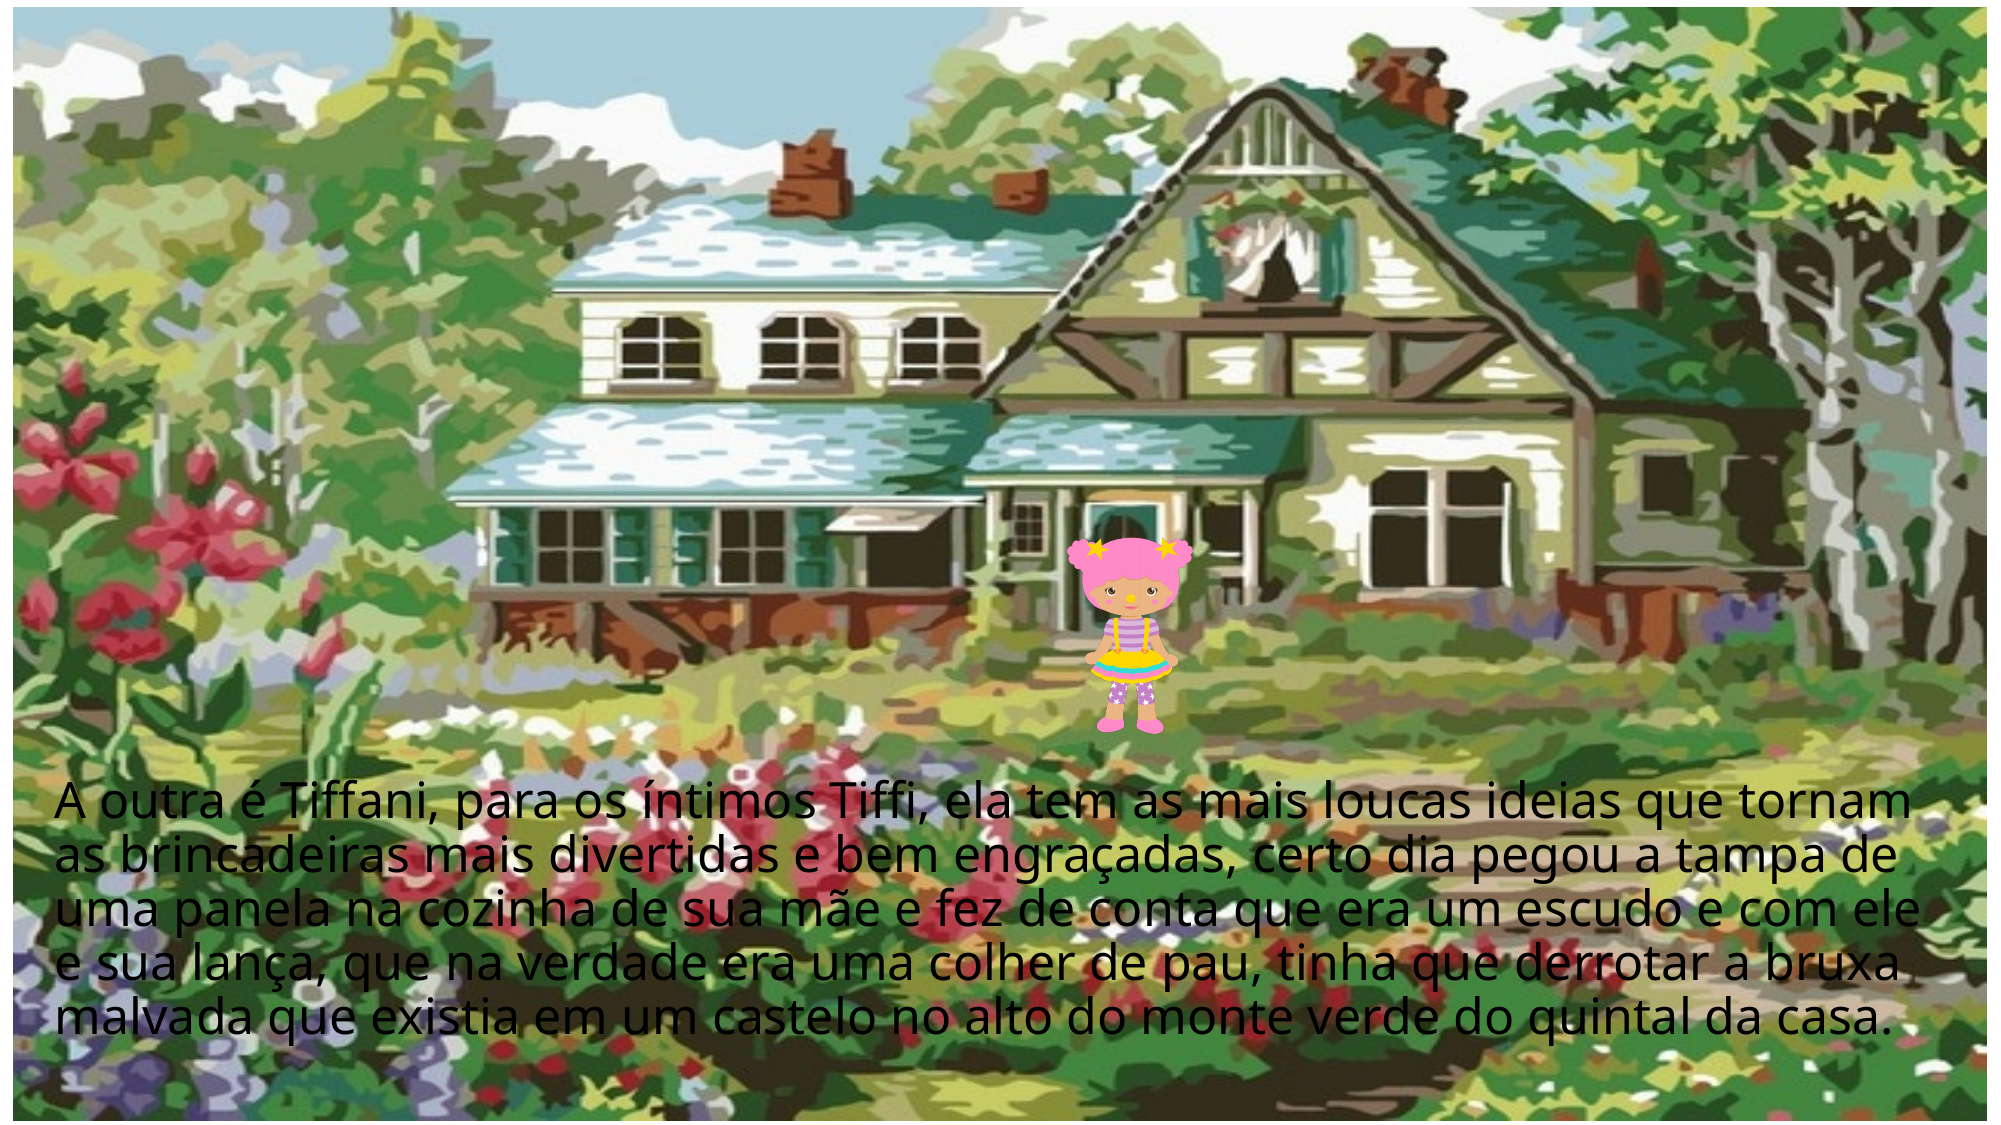

A outra é Tiffani, para os íntimos Tiffi, ela tem as mais loucas ideias que tornam as brincadeiras mais divertidas e bem engraçadas, certo dia pegou a tampa de uma panela na cozinha de sua mãe e fez de conta que era um escudo e com ele e sua lança, que na verdade era uma colher de pau, tinha que derrotar a bruxa malvada que existia em um castelo no alto do monte verde do quintal da casa.